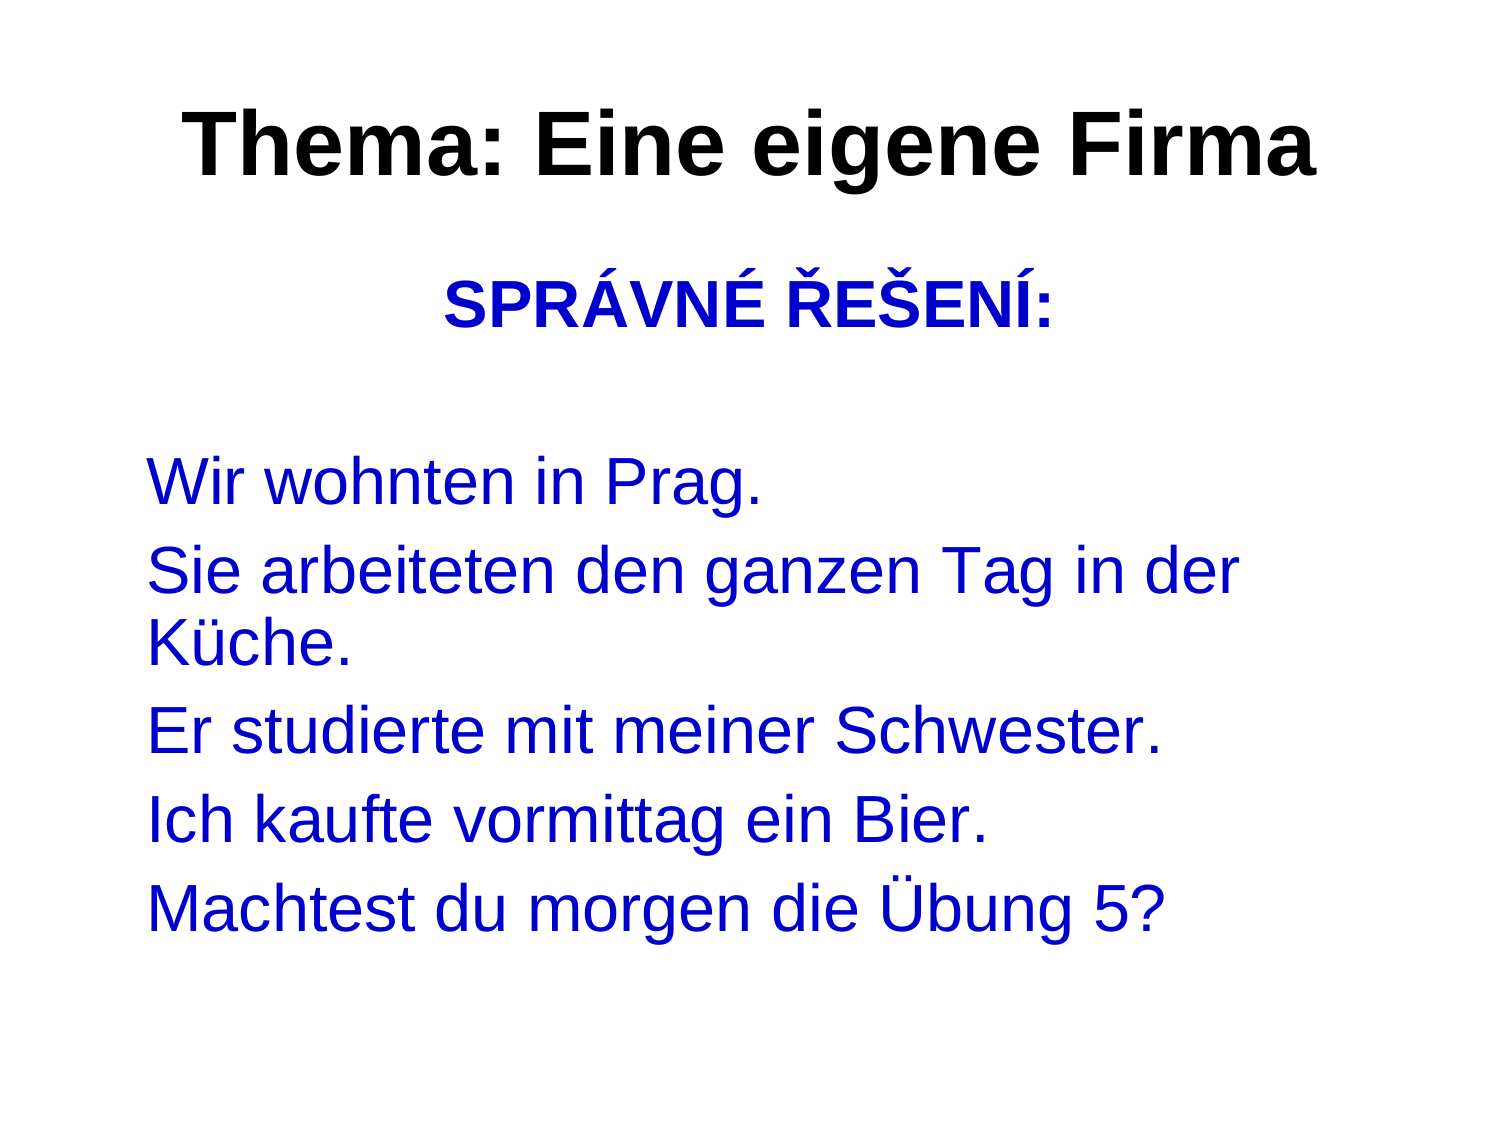

# Thema: Eine eigene Firma
SPRÁVNÉ ŘEŠENÍ:
	Wir wohnten in Prag.
	Sie arbeiteten den ganzen Tag in der Küche.
	Er studierte mit meiner Schwester.
	Ich kaufte vormittag ein Bier.
	Machtest du morgen die Übung 5?